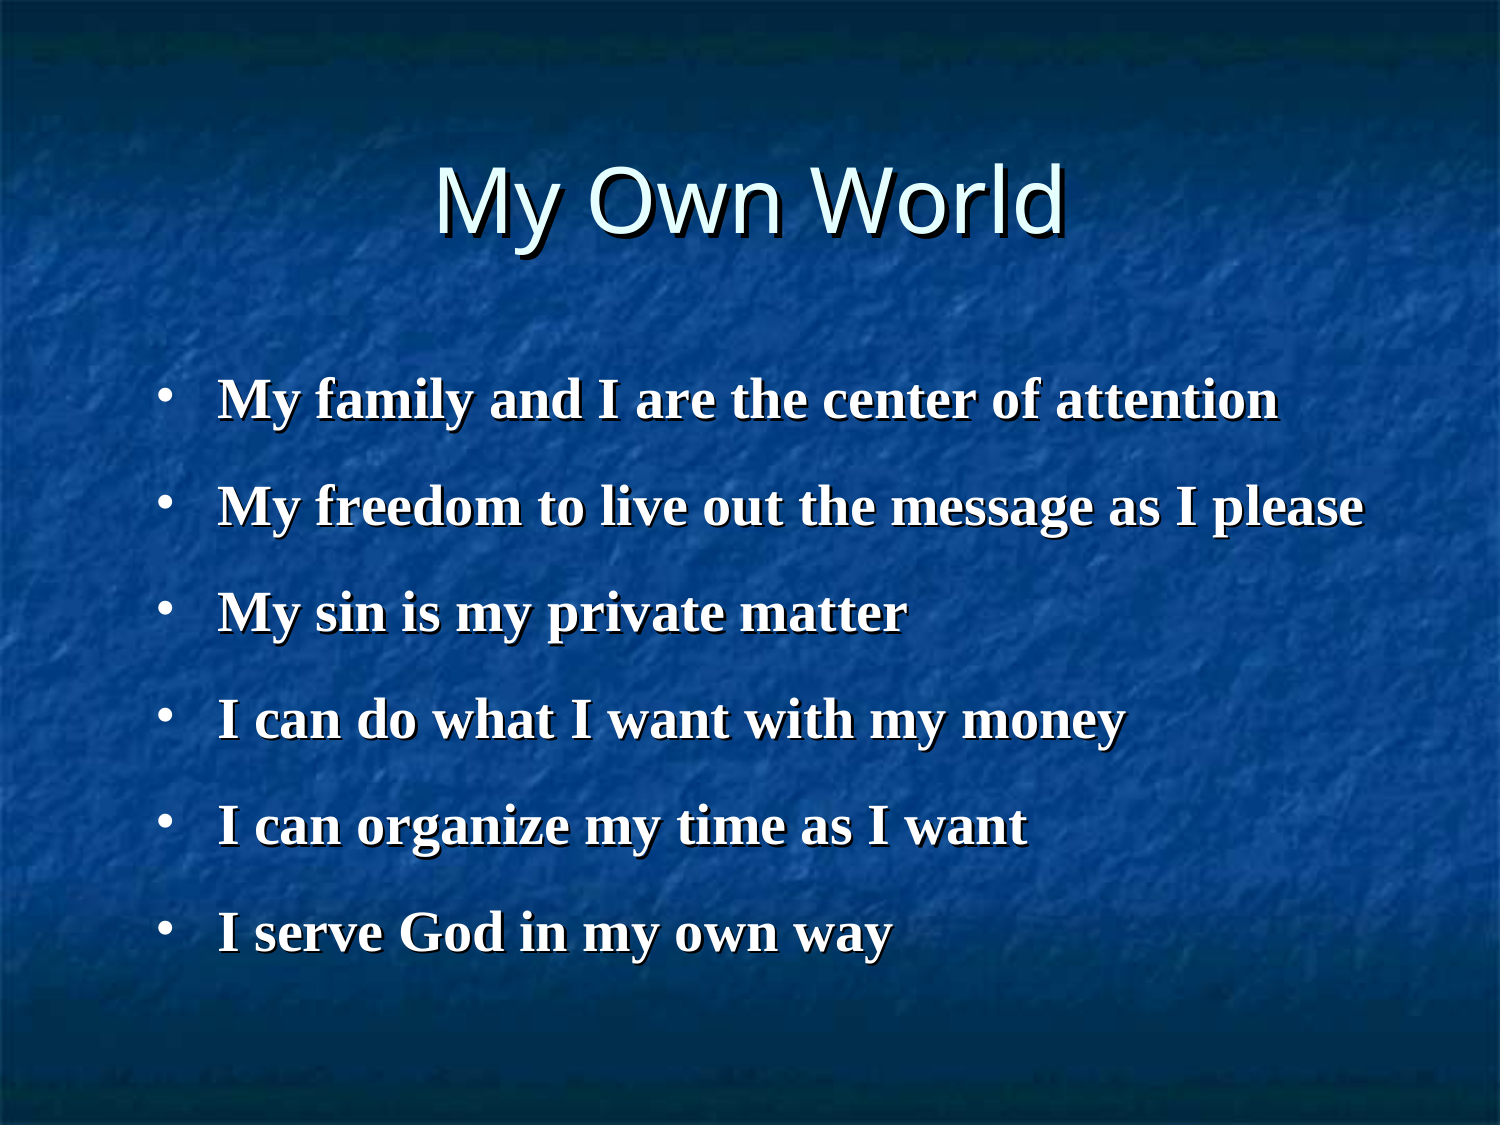

# My Own World
My family and I are the center of attention
My freedom to live out the message as I please
My sin is my private matter
I can do what I want with my money
I can organize my time as I want
I serve God in my own way